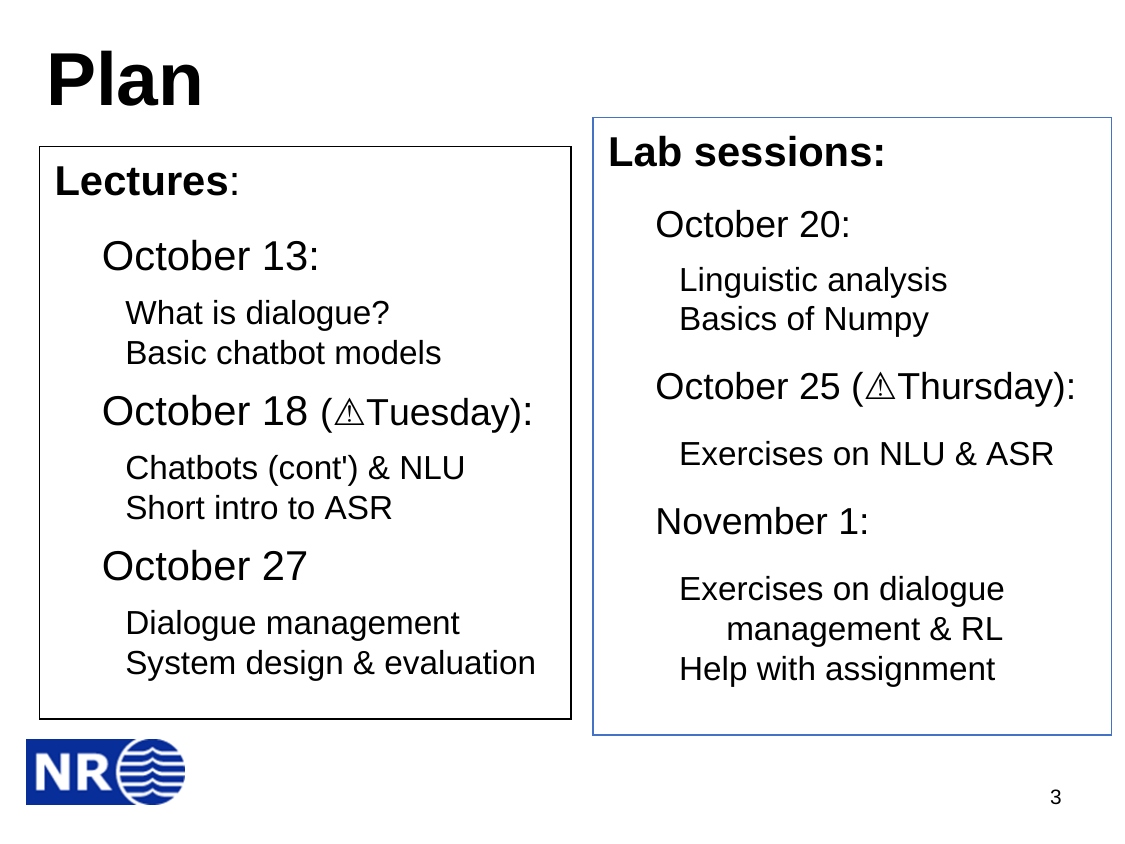

# Plan
Lab sessions:
October 20:
Linguistic analysis
Basics of Numpy
October 25 (⚠️Thursday):
Exercises on NLU & ASR
November 1:
Exercises on dialogue management & RL
Help with assignment
Lectures:
October 13:
What is dialogue?
Basic chatbot models
October 18 (⚠️Tuesday):
Chatbots (cont') & NLU
Short intro to ASR
October 27
Dialogue management
System design & evaluation
3